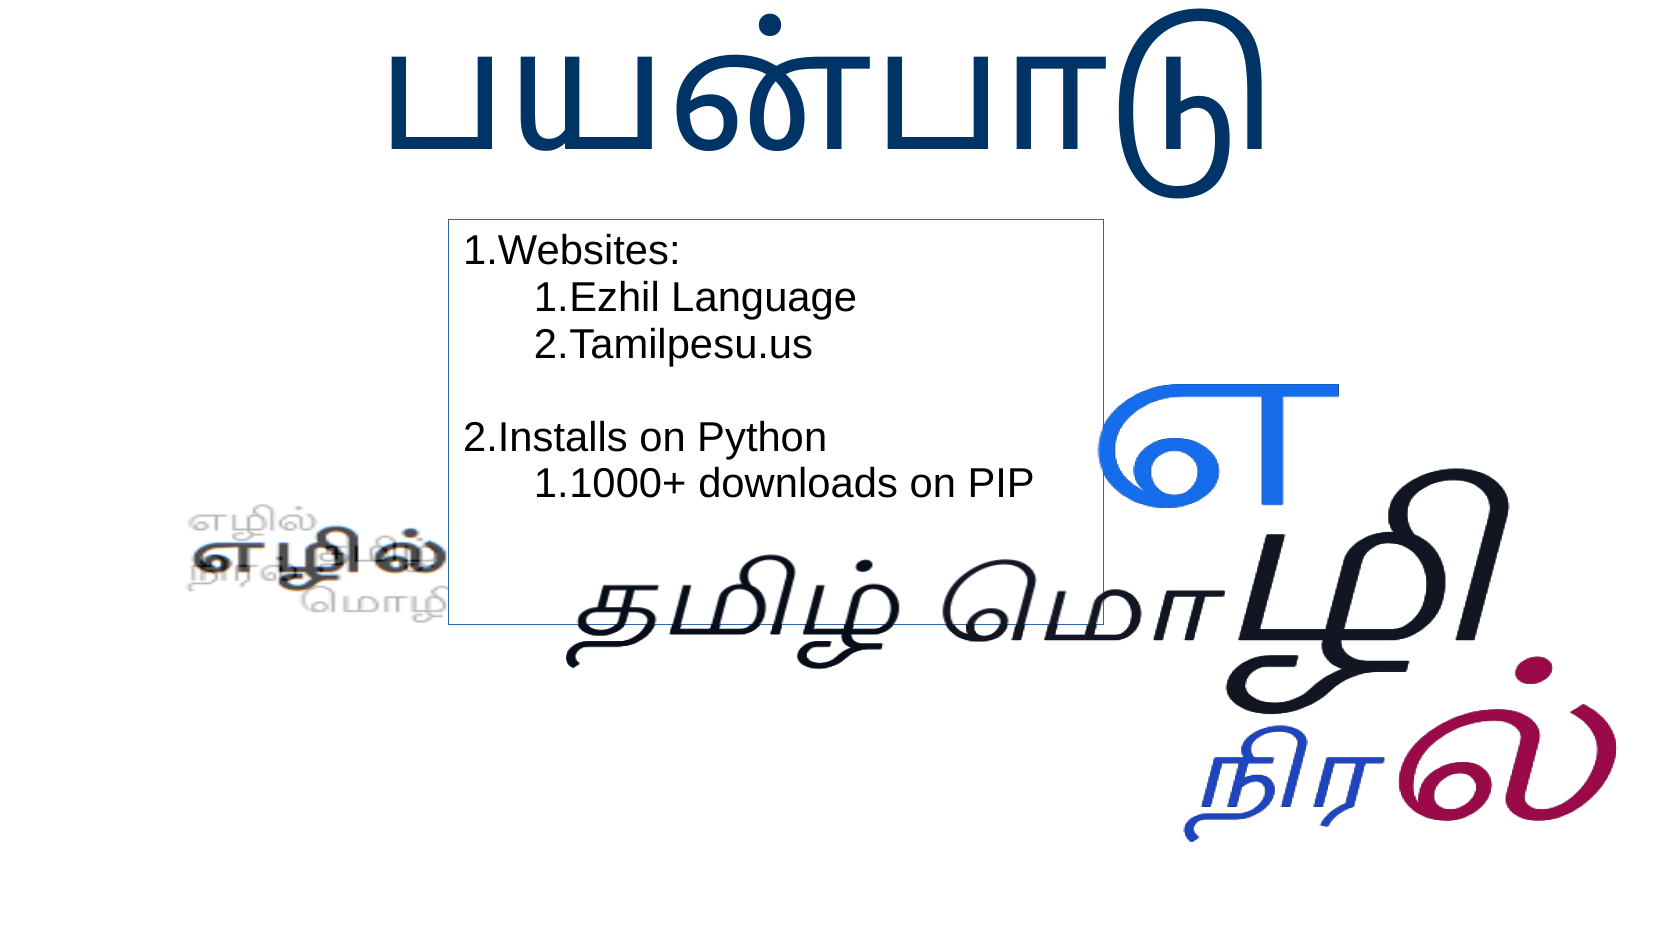

# பயன்பாடு
Websites:
Ezhil Language
Tamilpesu.us
Installs on Python
1000+ downloads on PIP